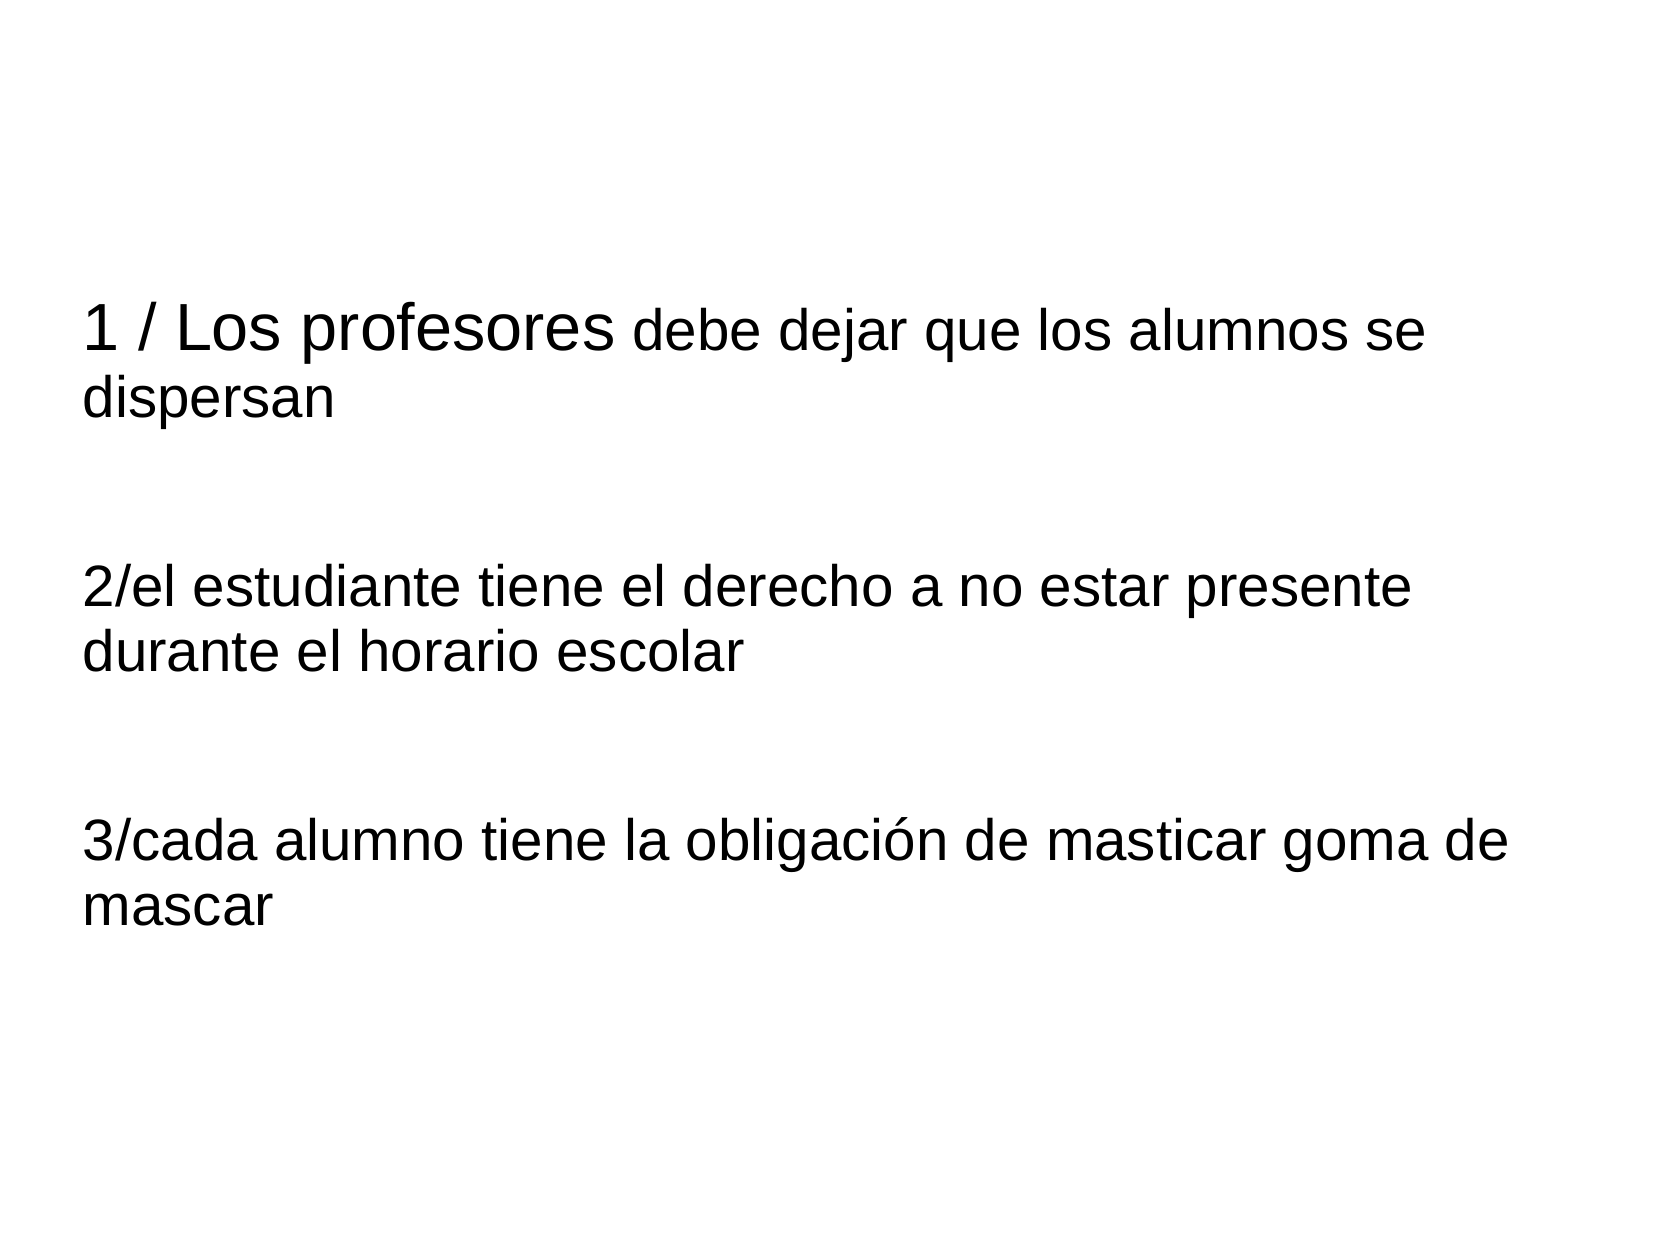

#
1 / Los profesores debe dejar que los alumnos se dispersan
2/el estudiante tiene el derecho a no estar presente durante el horario escolar
3/cada alumno tiene la obligación de masticar goma de mascar